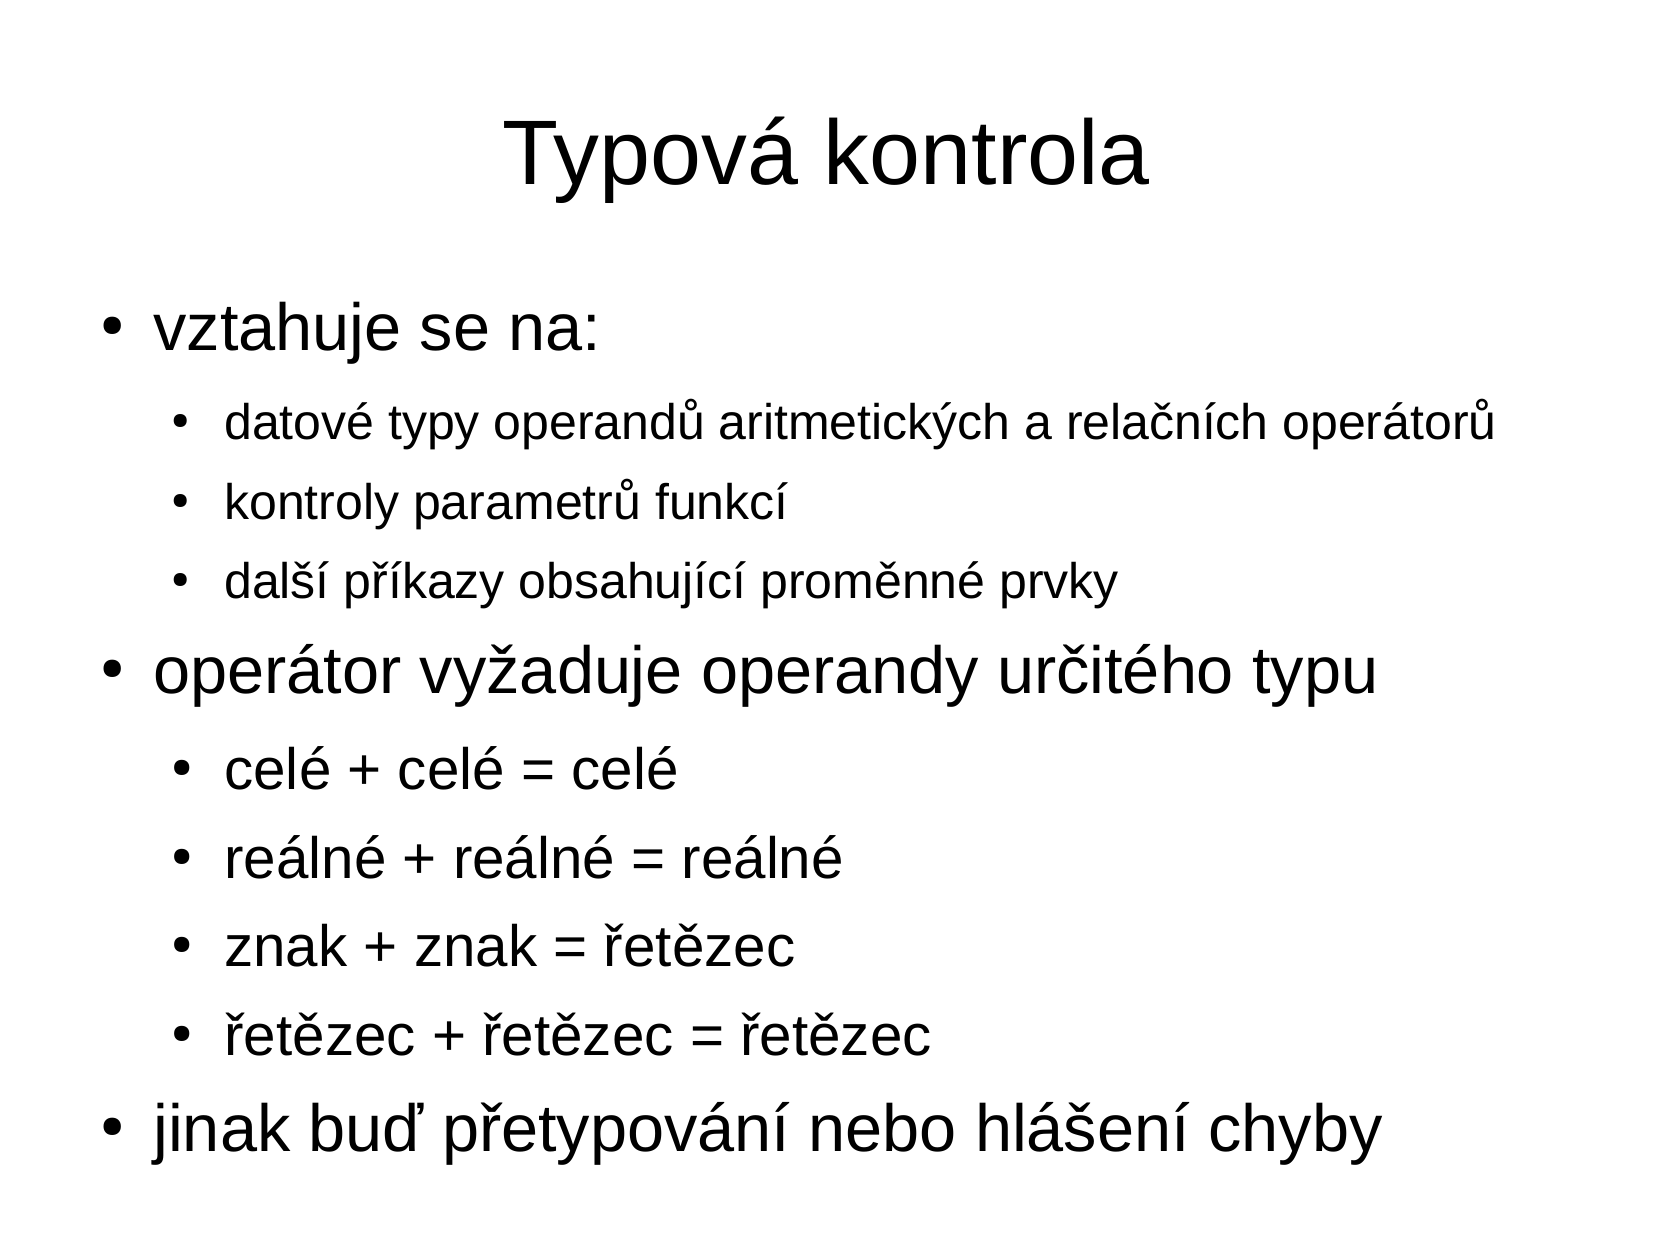

# Typová kontrola
vztahuje se na:
datové typy operandů aritmetických a relačních operátorů
kontroly parametrů funkcí
další příkazy obsahující proměnné prvky
operátor vyžaduje operandy určitého typu
celé + celé = celé
reálné + reálné = reálné
znak + znak = řetězec
řetězec + řetězec = řetězec
jinak buď přetypování nebo hlášení chyby